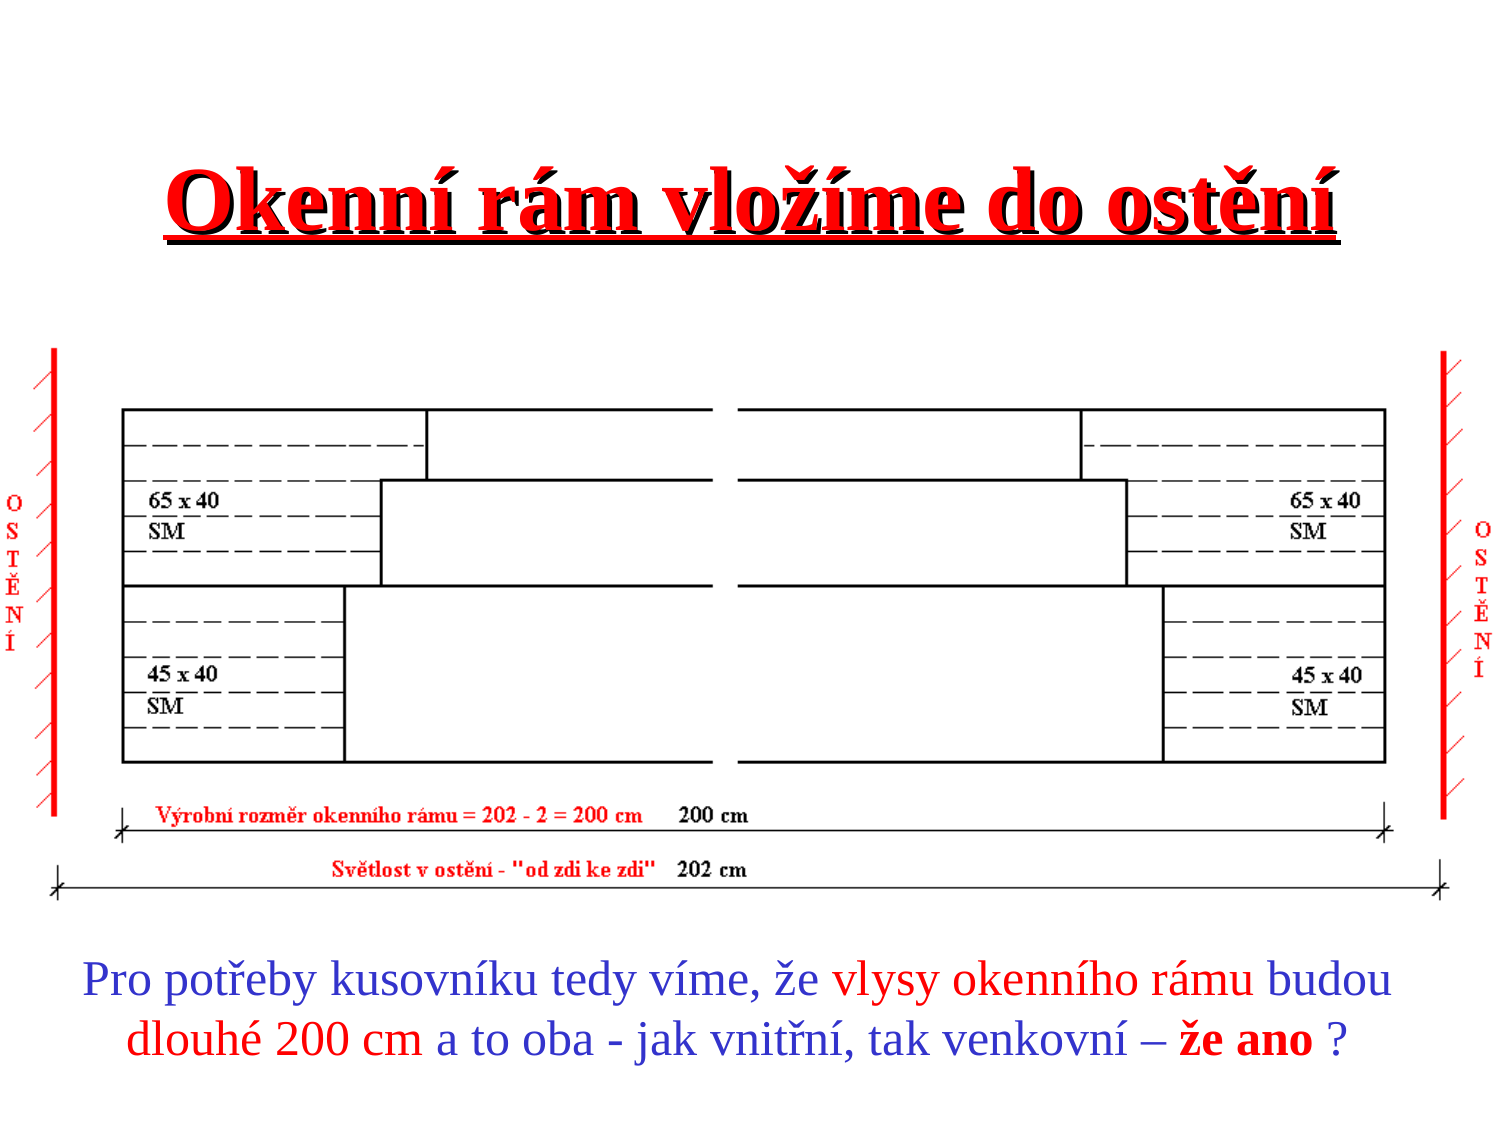

# Okenní rám vložíme do ostění
Pro potřeby kusovníku tedy víme, že vlysy okenního rámu budou
dlouhé 200 cm a to oba - jak vnitřní, tak venkovní – že ano ?